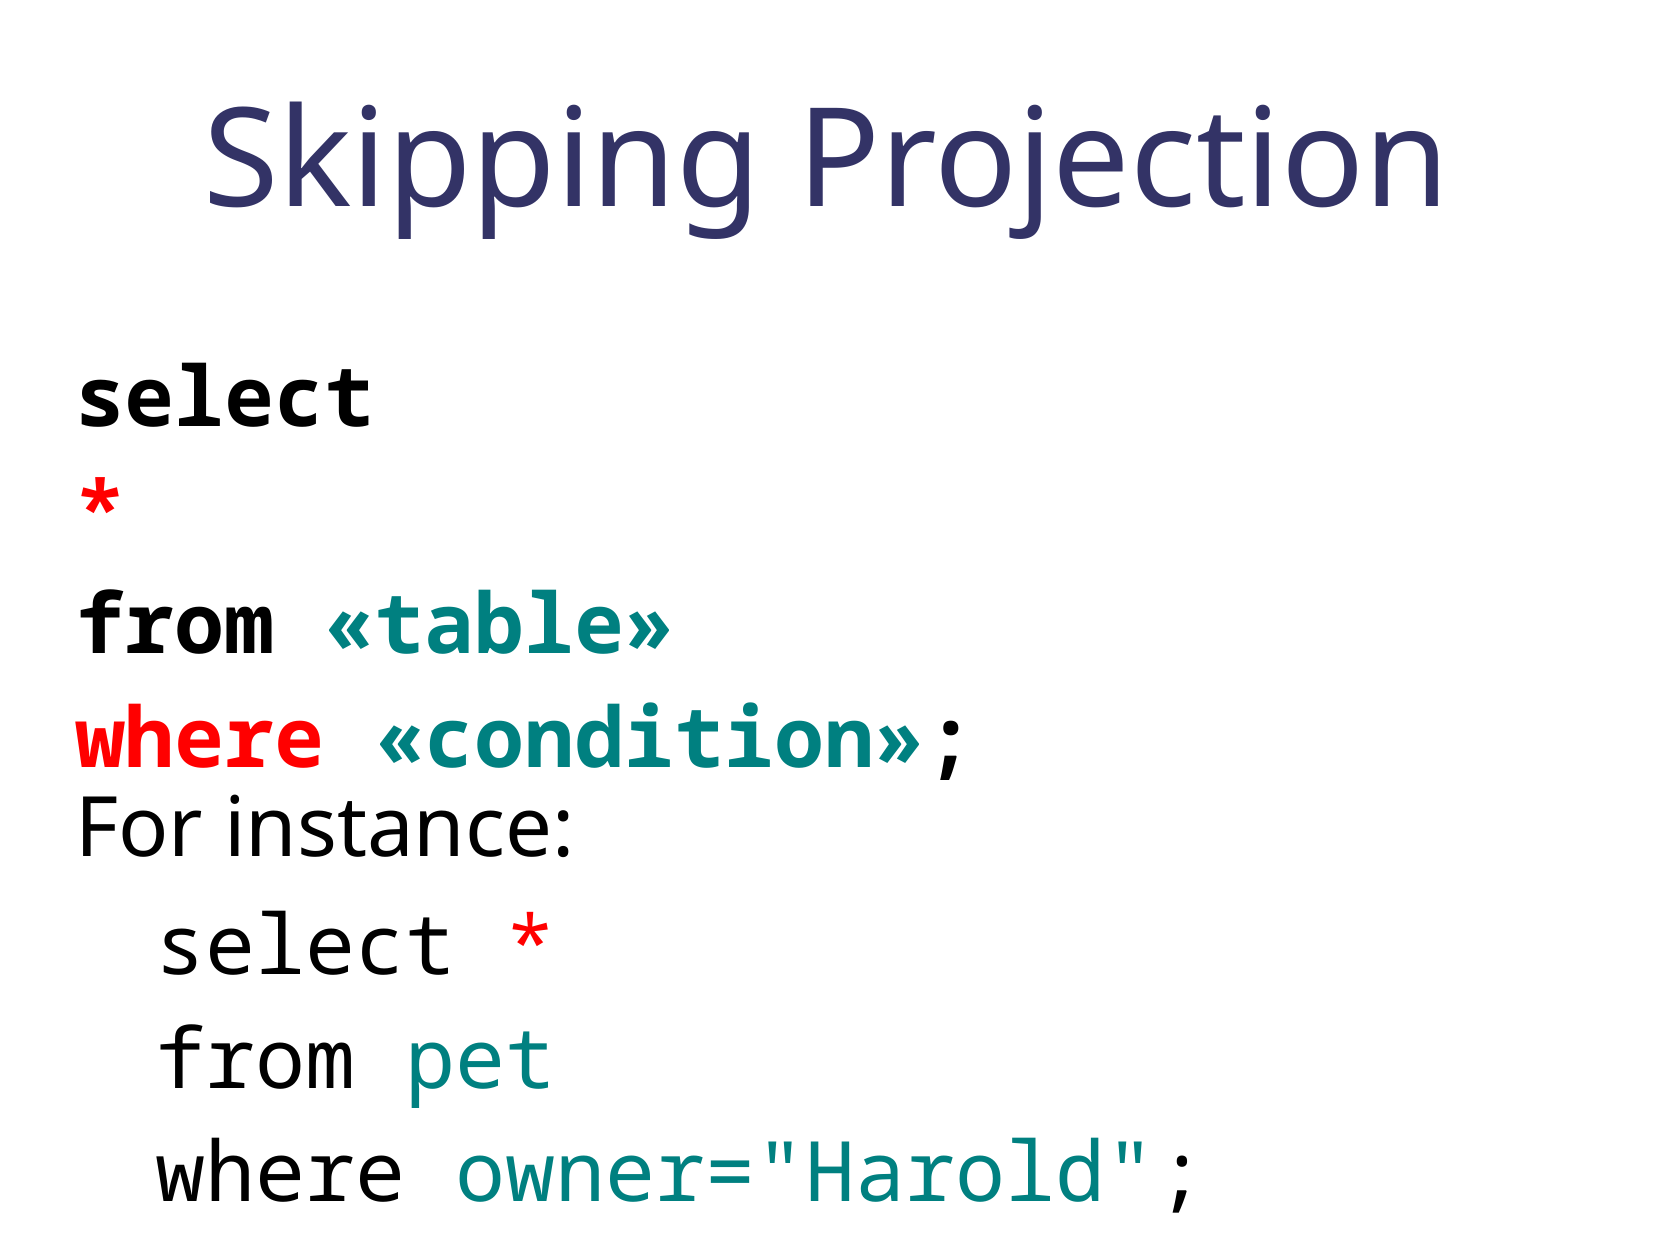

# Skipping Projection
select
*
from «table»
where «condition»;
For instance:
select *
from pet
where owner="Harold";